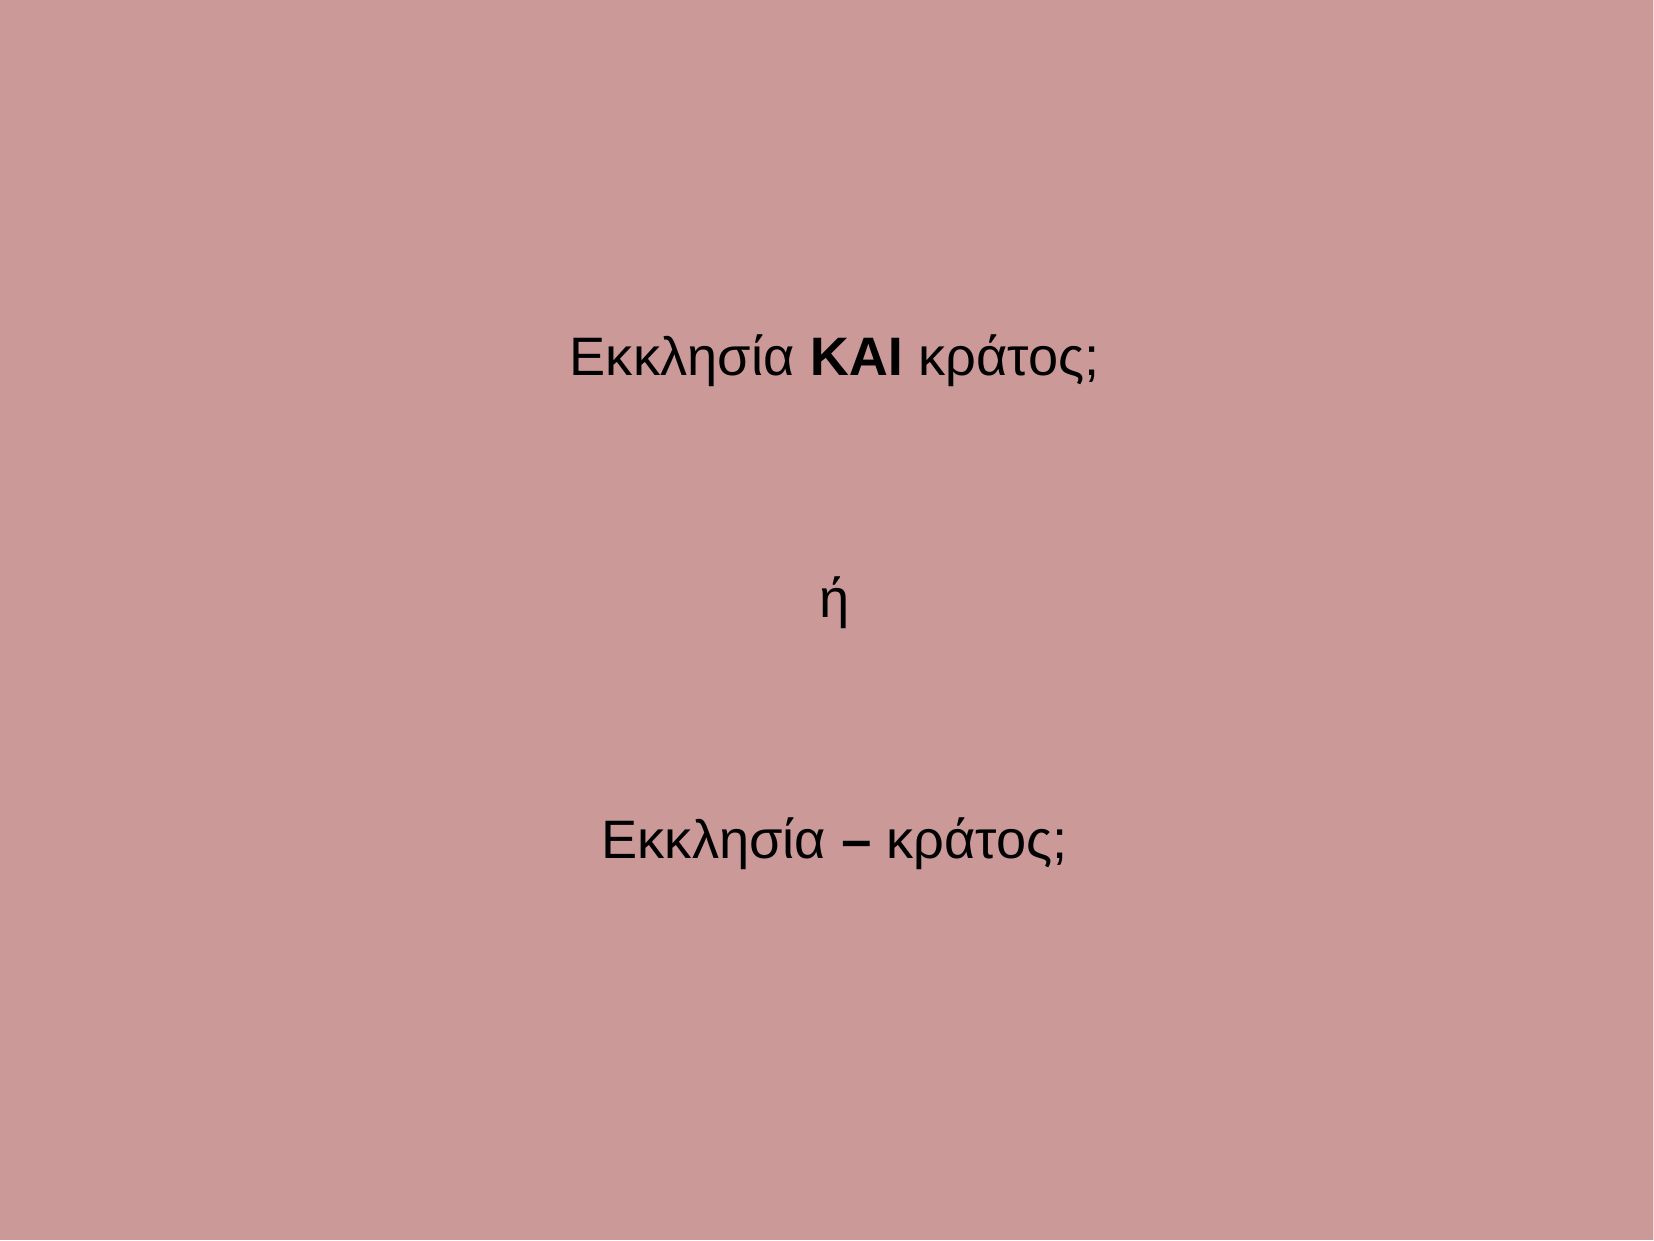

# Εκκλησία ΚΑΙ κράτος; ή Εκκλησία – κράτος;